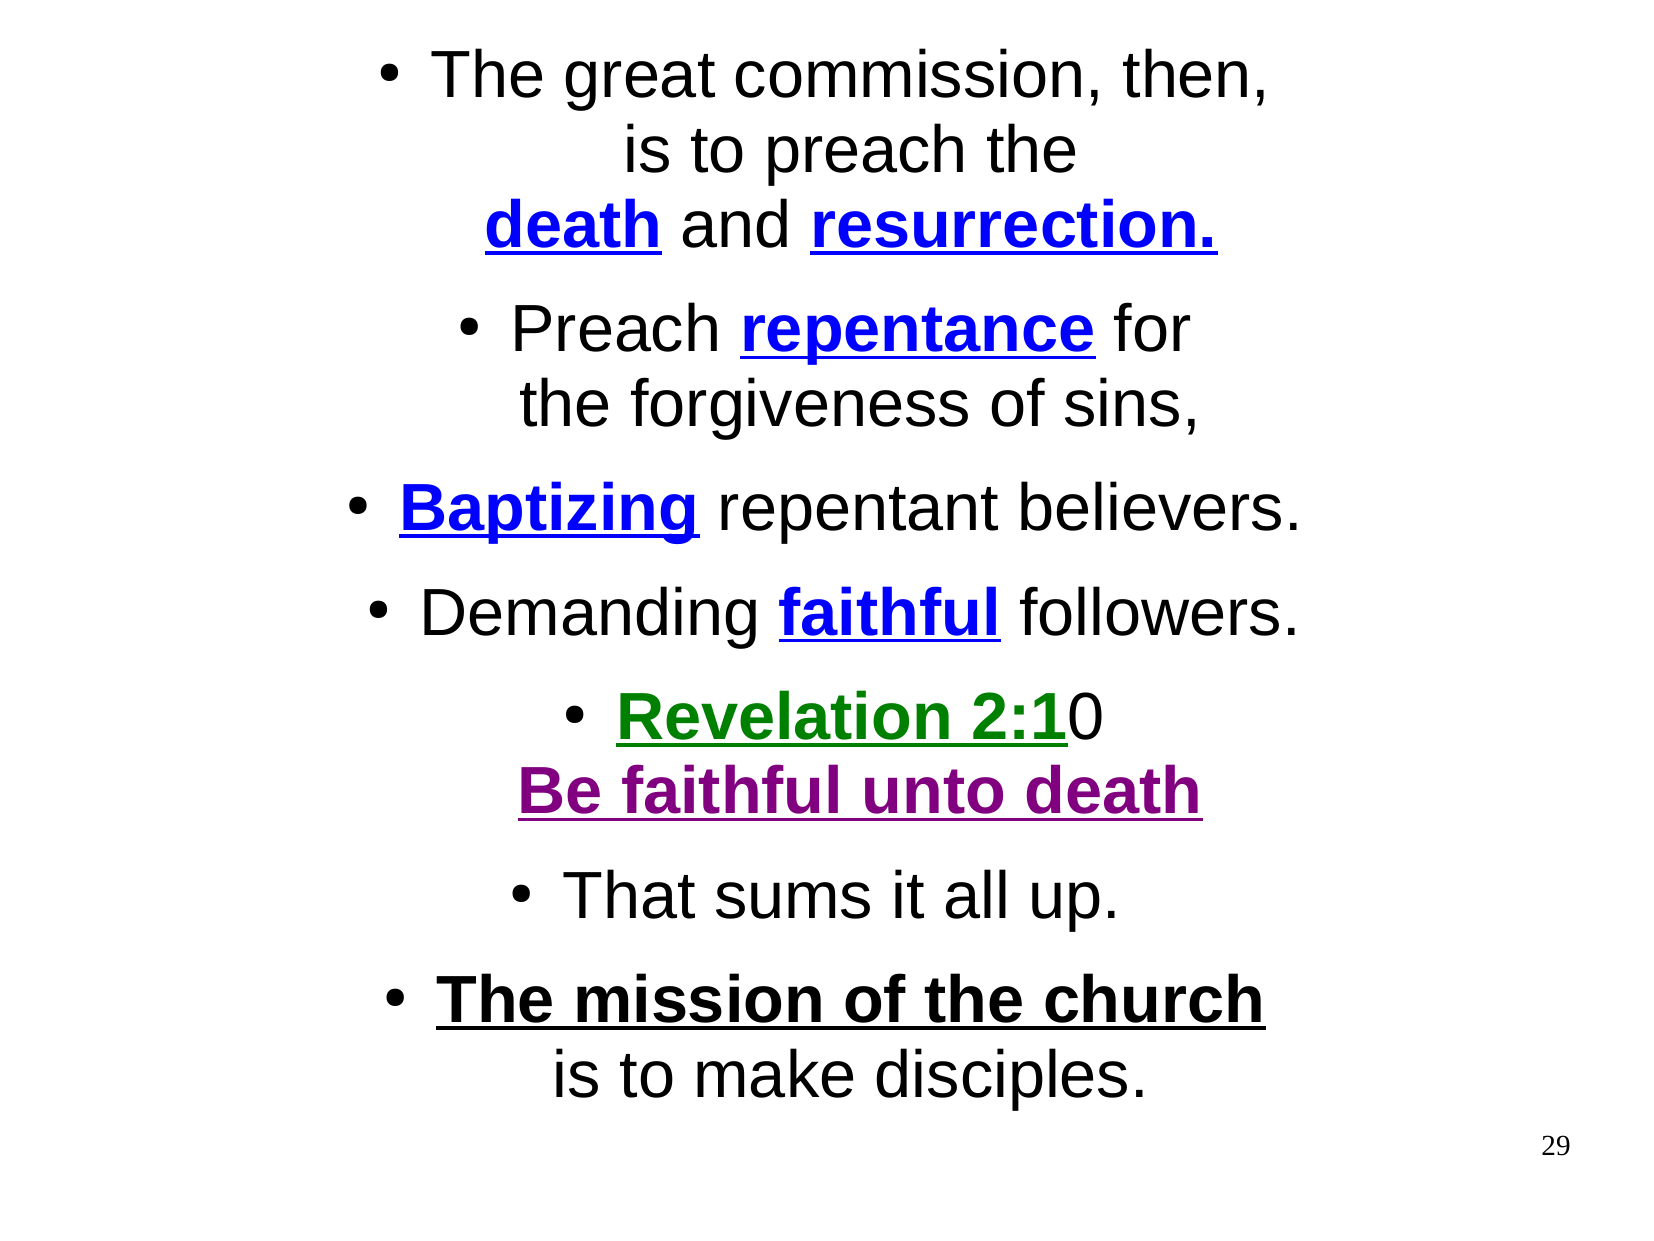

# The great commission, then, is to preach the death and resurrection.
Preach repentance for
the forgiveness of sins,
Baptizing repentant believers.
Demanding faithful followers.
Revelation 2:10
Be faithful unto death
That sums it all up.
The mission of the church
is to make disciples.
29